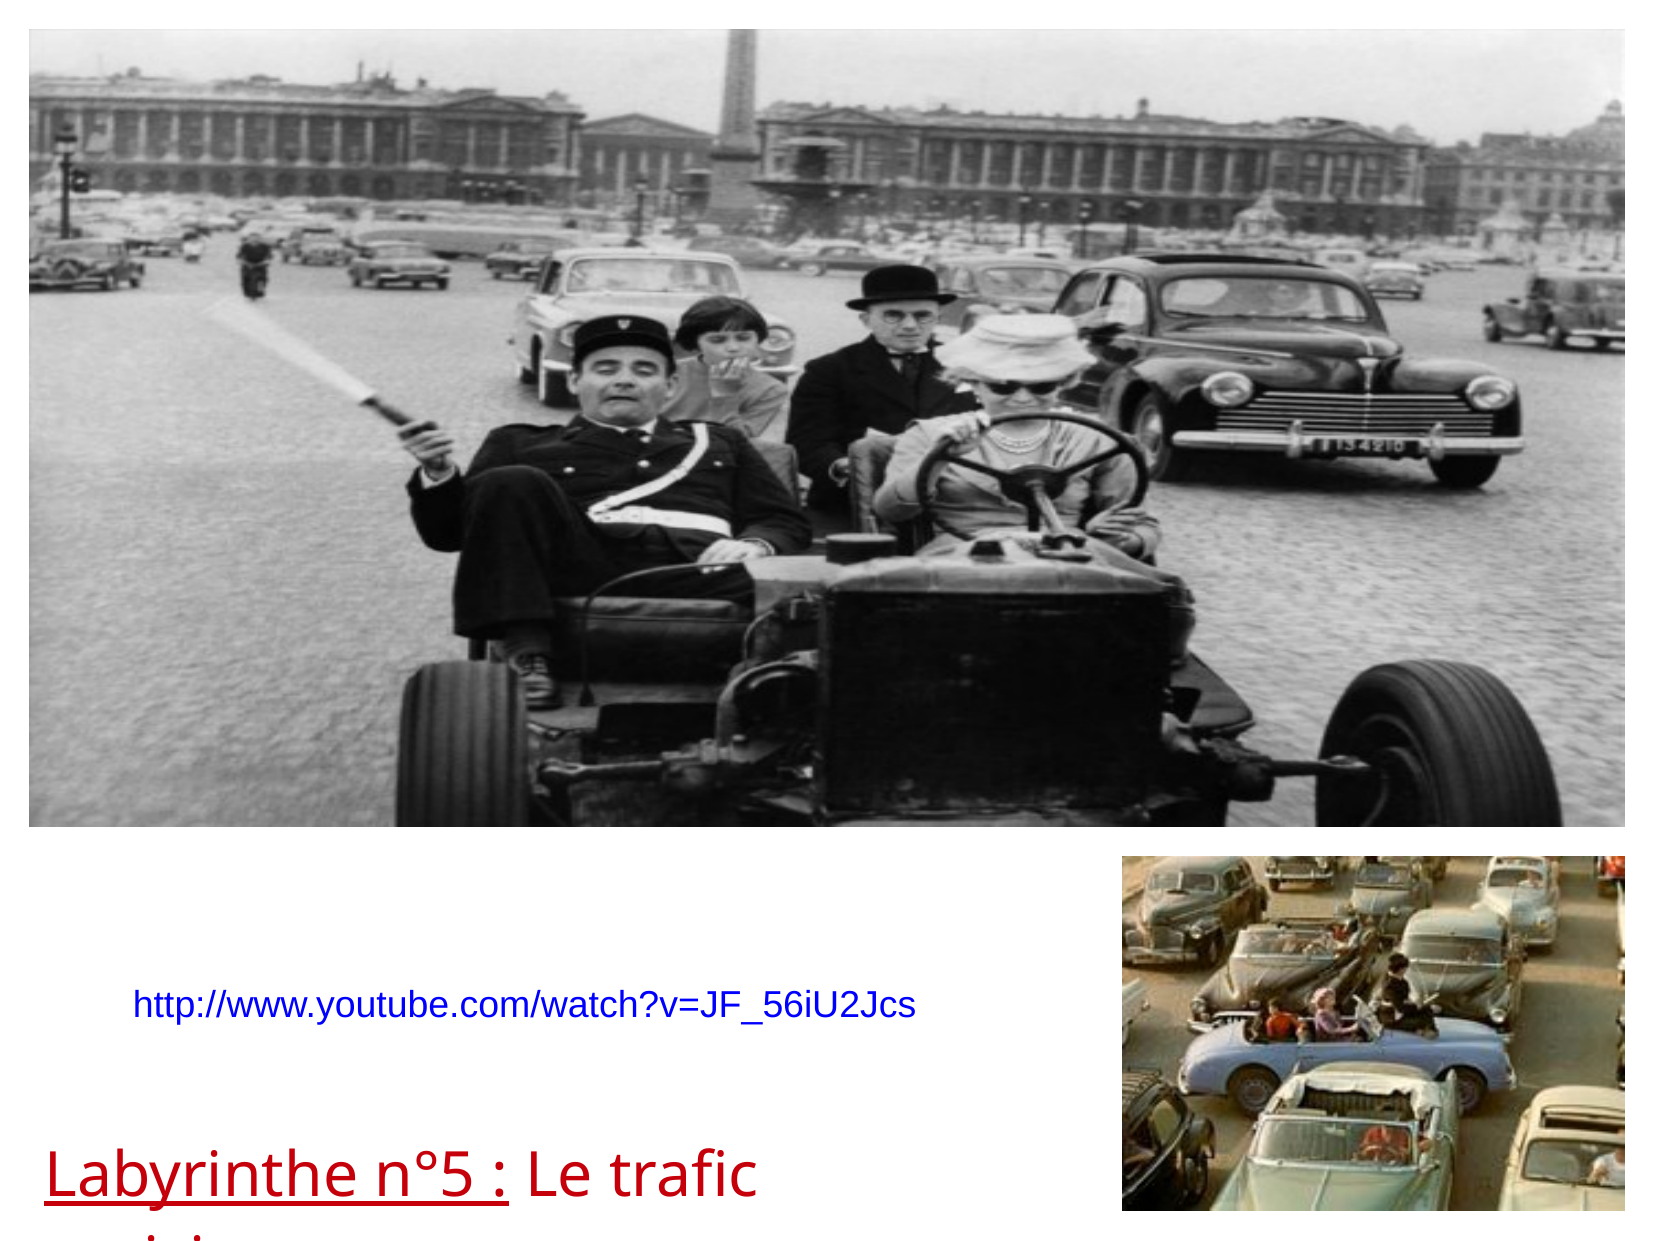

http://www.youtube.com/watch?v=JF_56iU2Jcs
Labyrinthe n°5 : Le trafic parisien